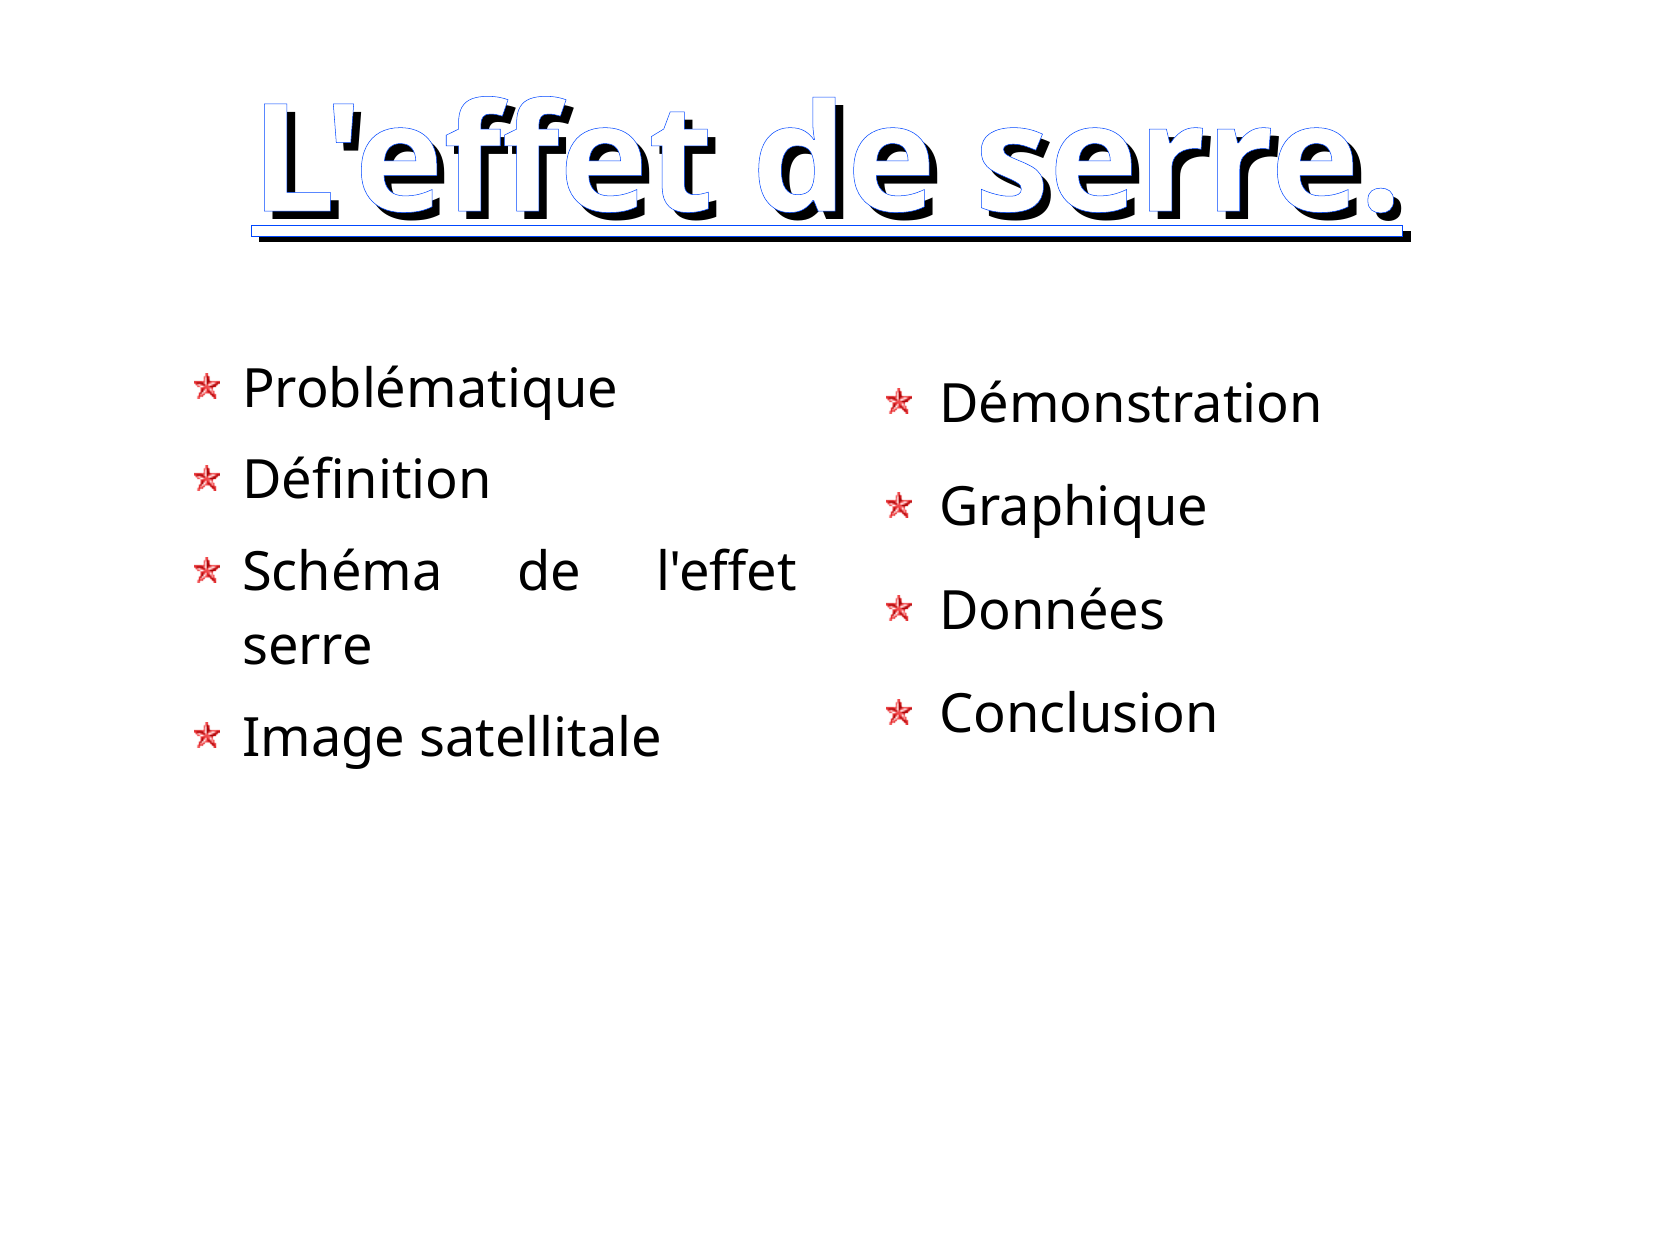

# L'effet de serre.
Problématique
Définition
Schéma de l'effet serre
Image satellitale
Démonstration
Graphique
Données
Conclusion